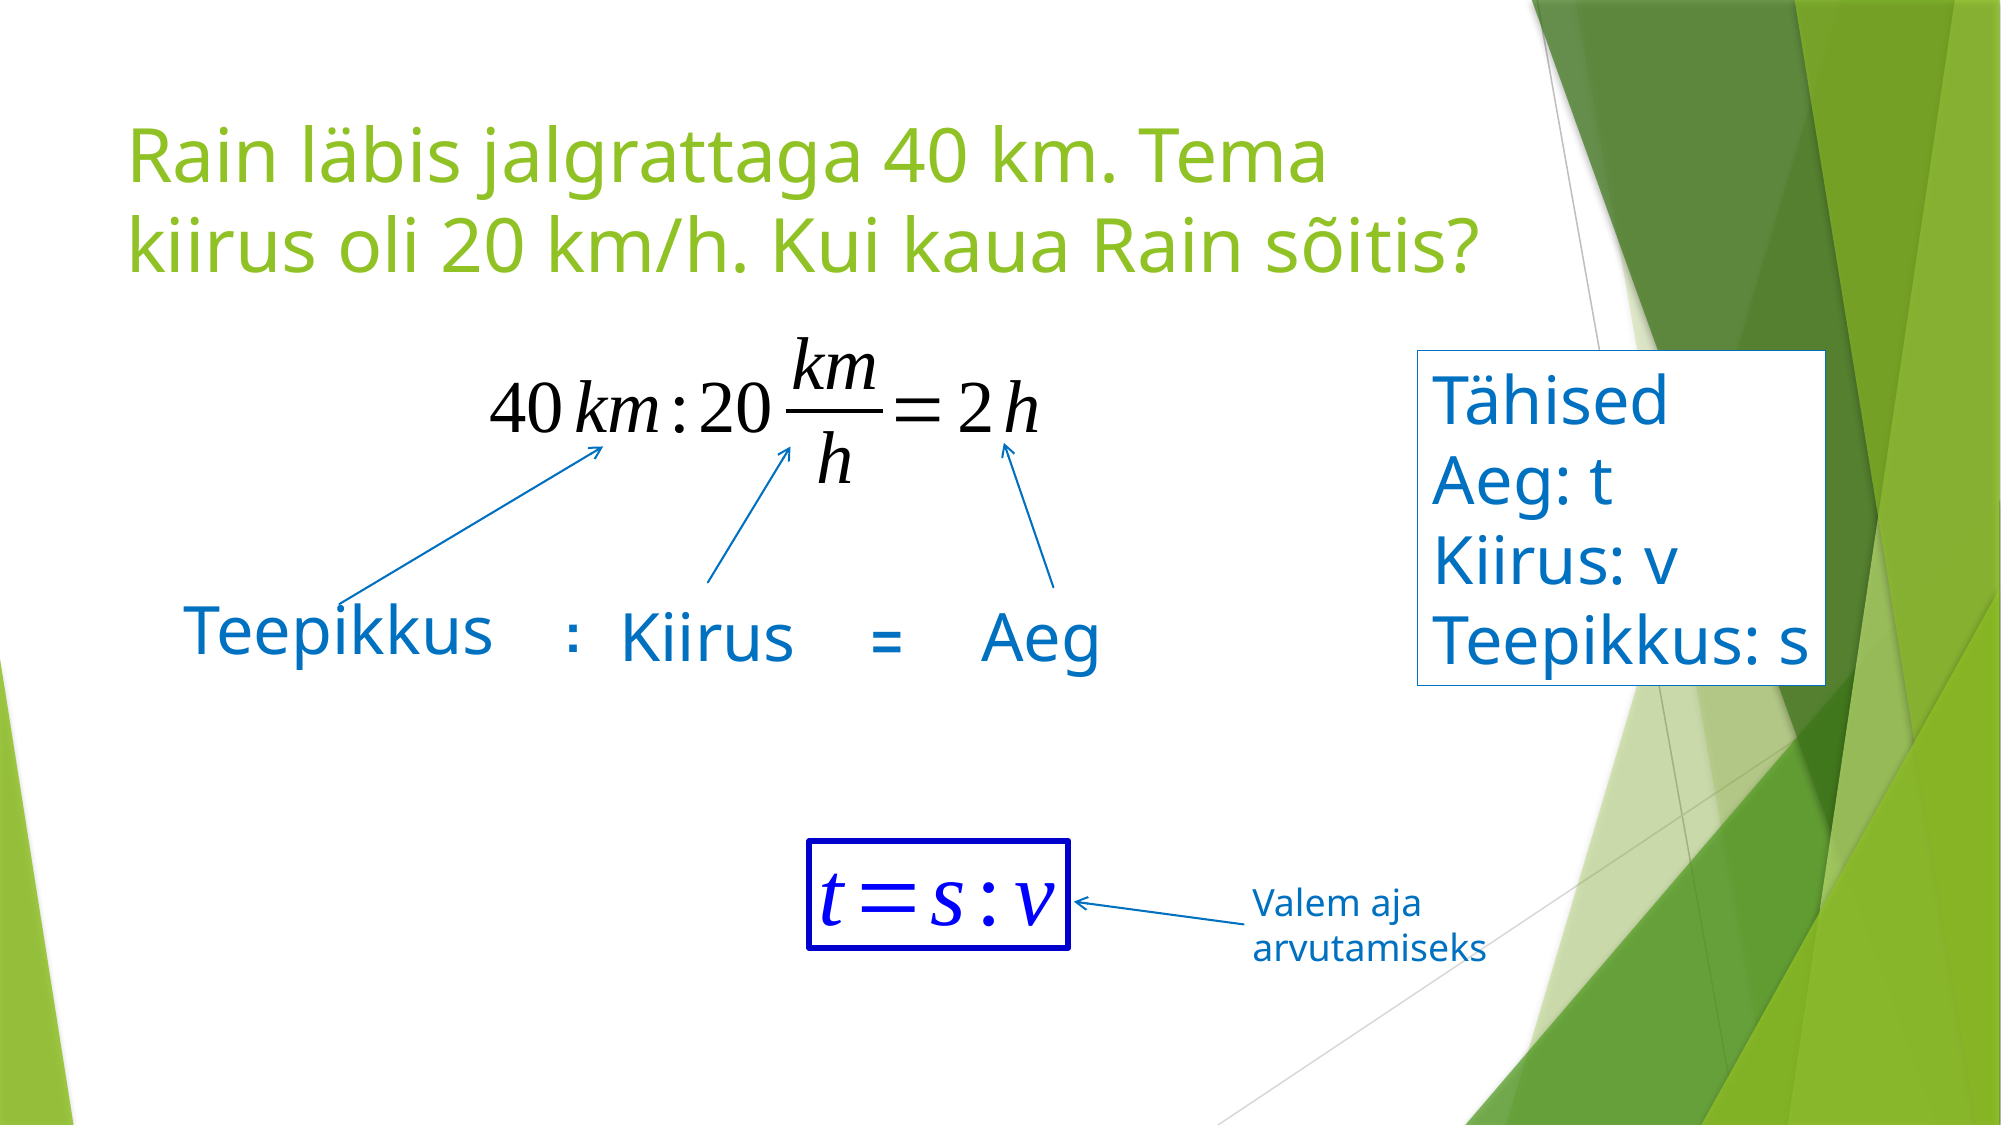

# Rain läbis jalgrattaga 40 km. Tema kiirus oli 20 km/h. Kui kaua Rain sõitis?
Tähised
Aeg: t
Kiirus: v
Teepikkus: s
Teepikkus
Kiirus
Aeg
:
=
Valem aja
arvutamiseks